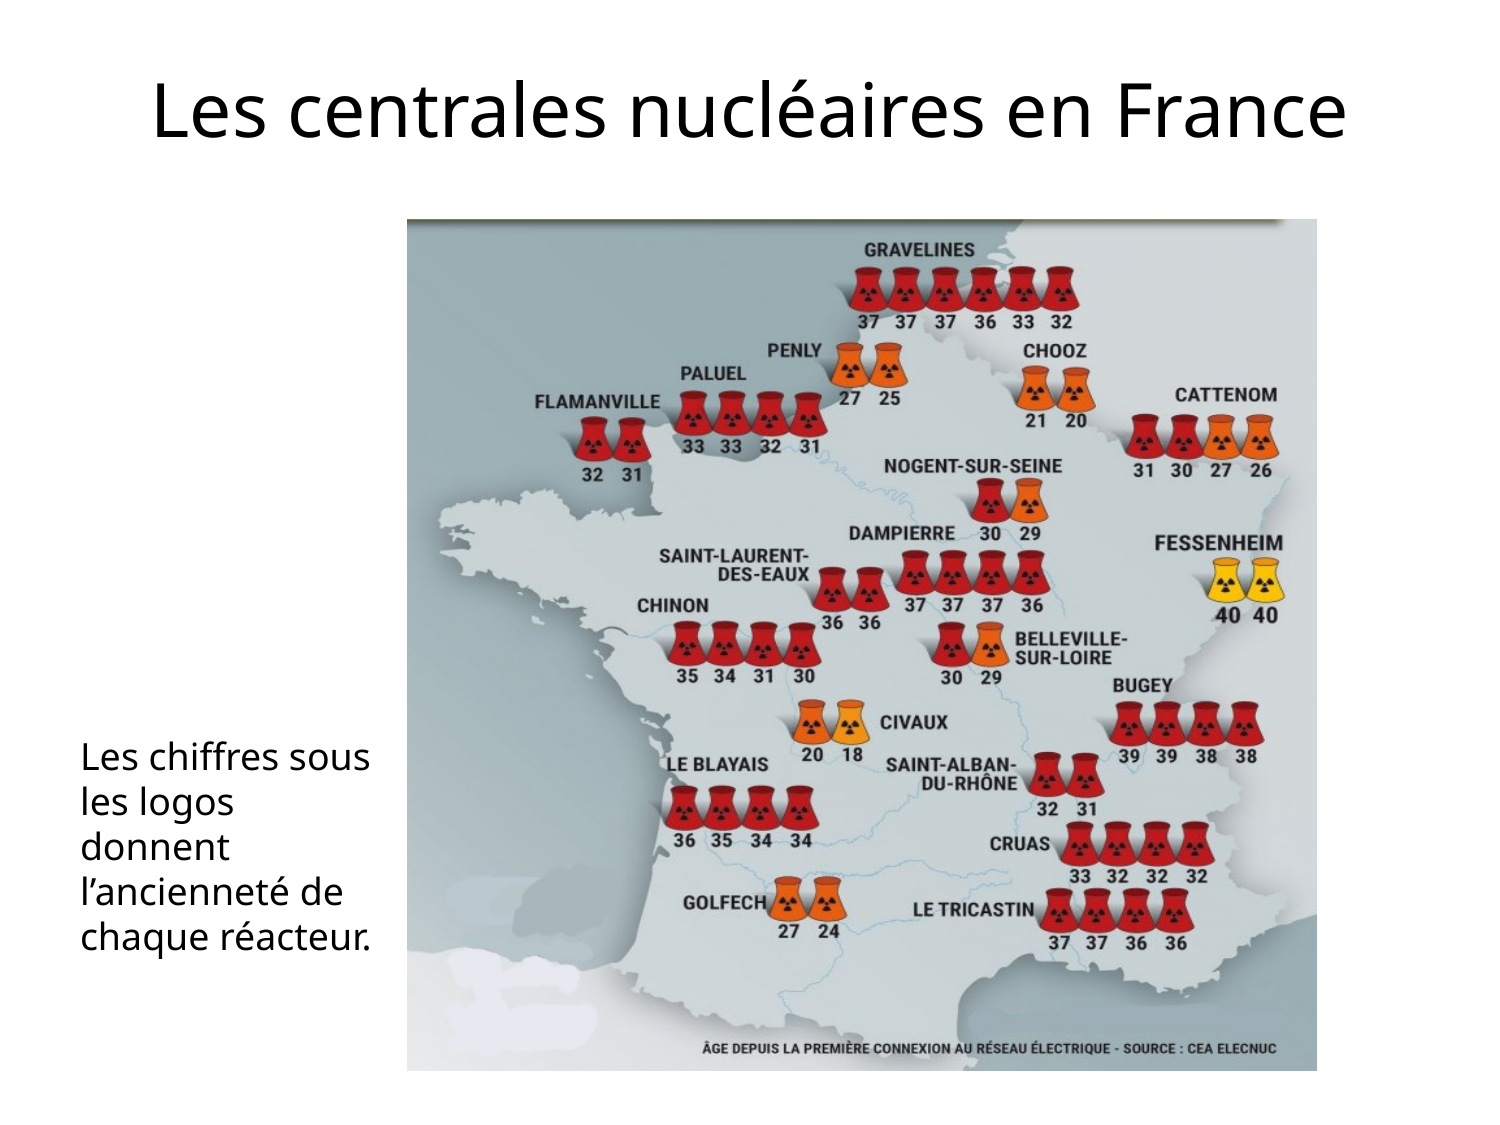

Les centrales nucléaires en France
Les chiffres sous les logos donnent l’ancienneté de chaque réacteur.